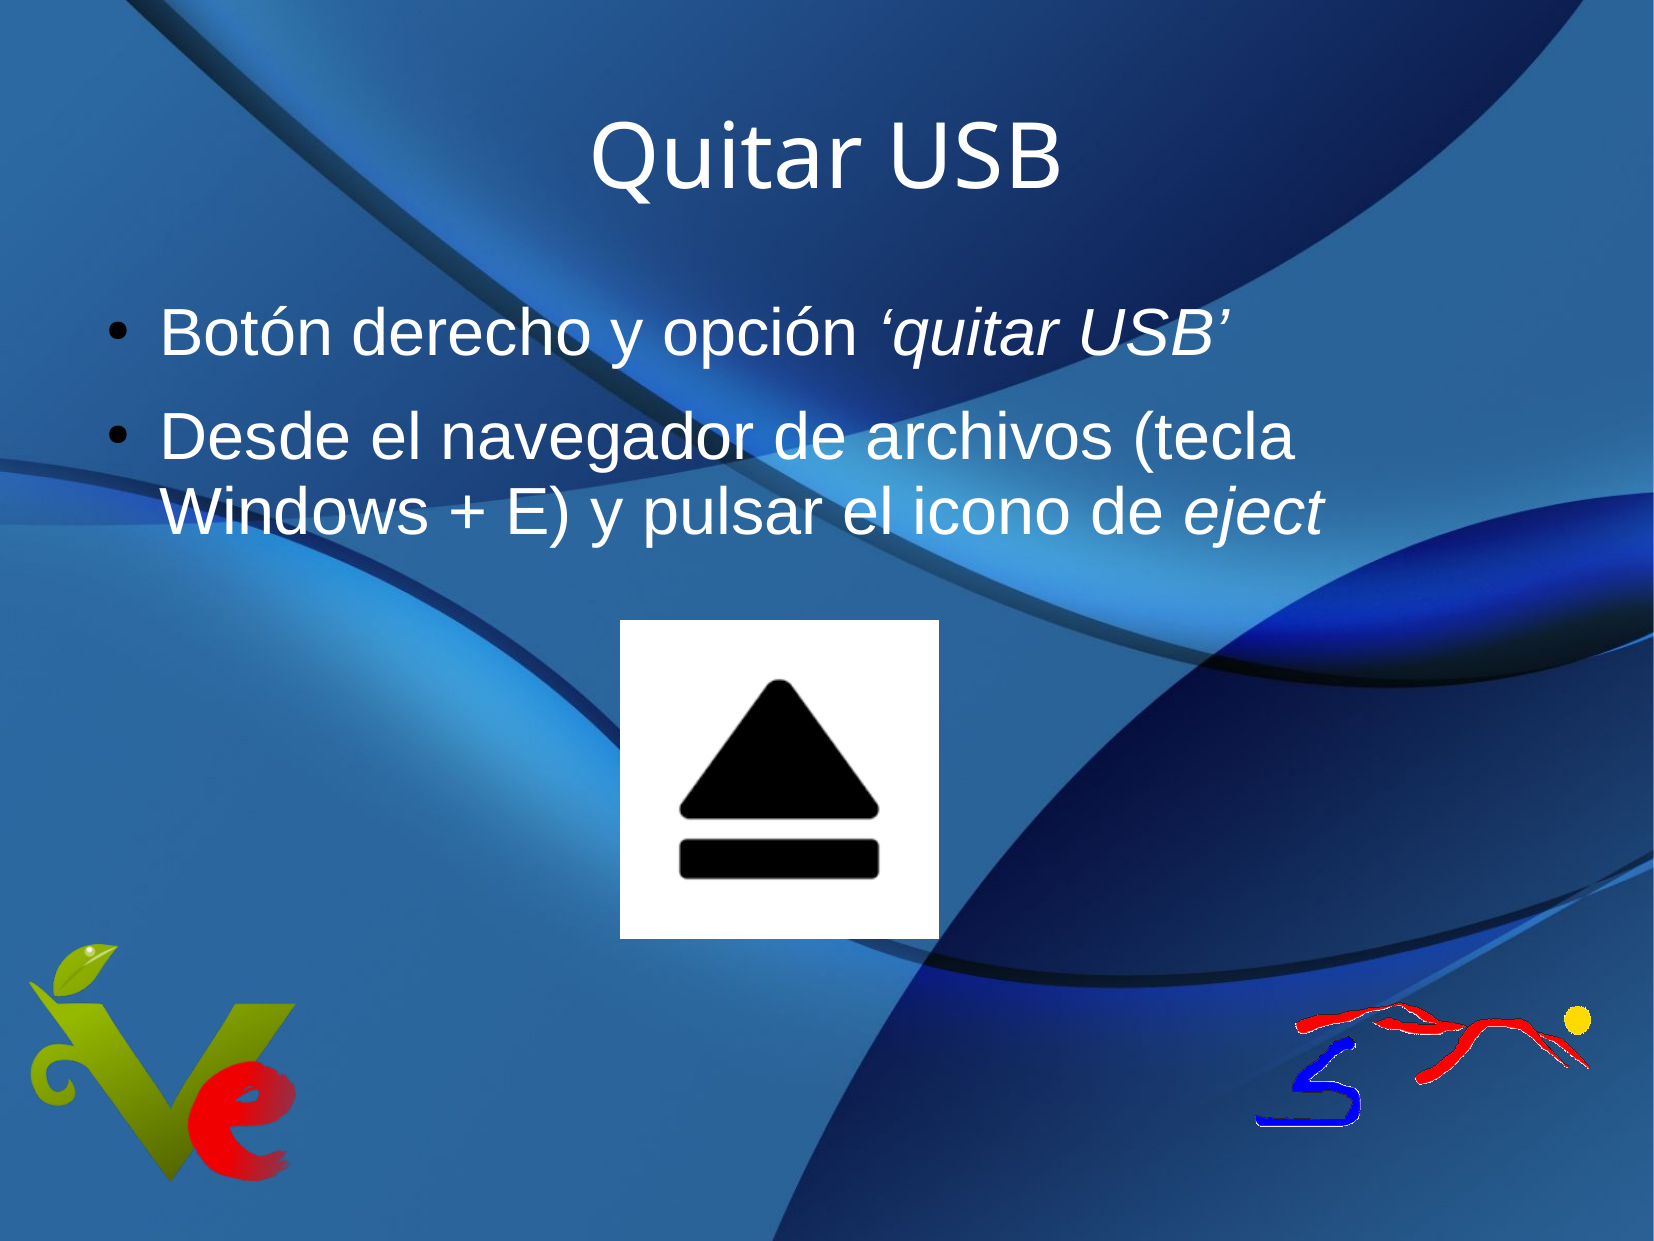

# Quitar USB
Botón derecho y opción ‘quitar USB’
Desde el navegador de archivos (tecla Windows + E) y pulsar el icono de eject